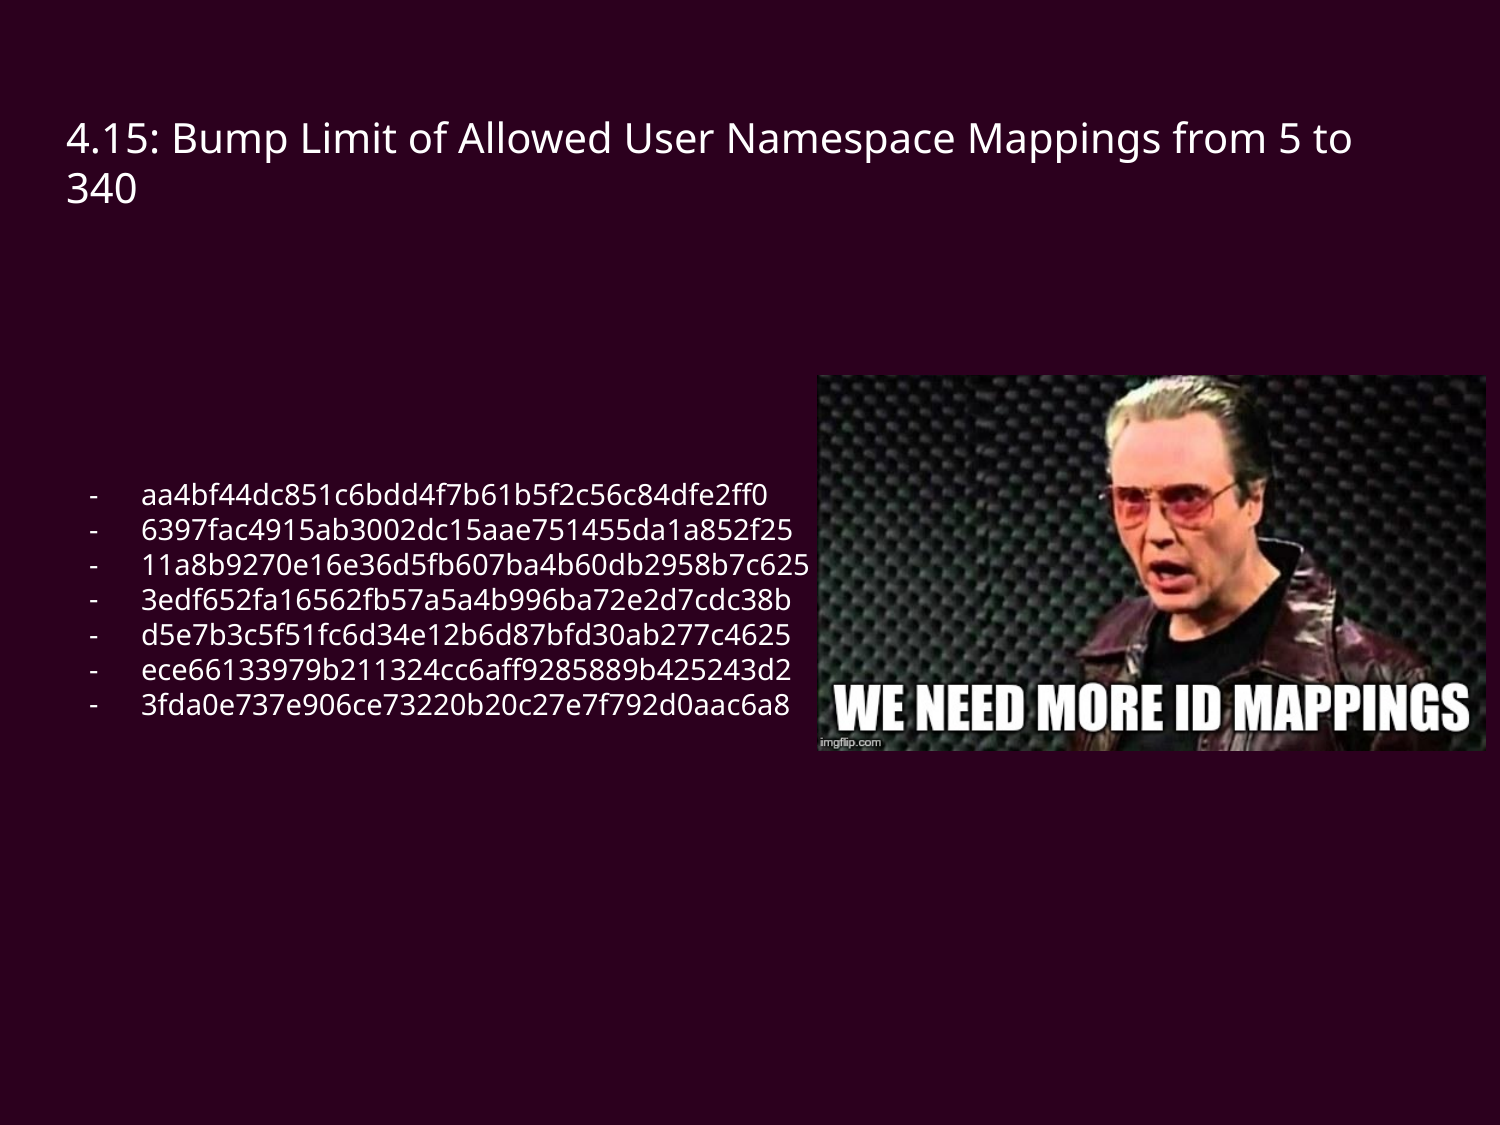

4.15: Bump Limit of Allowed User Namespace Mappings from 5 to 340
aa4bf44dc851c6bdd4f7b61b5f2c56c84dfe2ff0
6397fac4915ab3002dc15aae751455da1a852f25
11a8b9270e16e36d5fb607ba4b60db2958b7c625
3edf652fa16562fb57a5a4b996ba72e2d7cdc38b
d5e7b3c5f51fc6d34e12b6d87bfd30ab277c4625
ece66133979b211324cc6aff9285889b425243d2
3fda0e737e906ce73220b20c27e7f792d0aac6a8